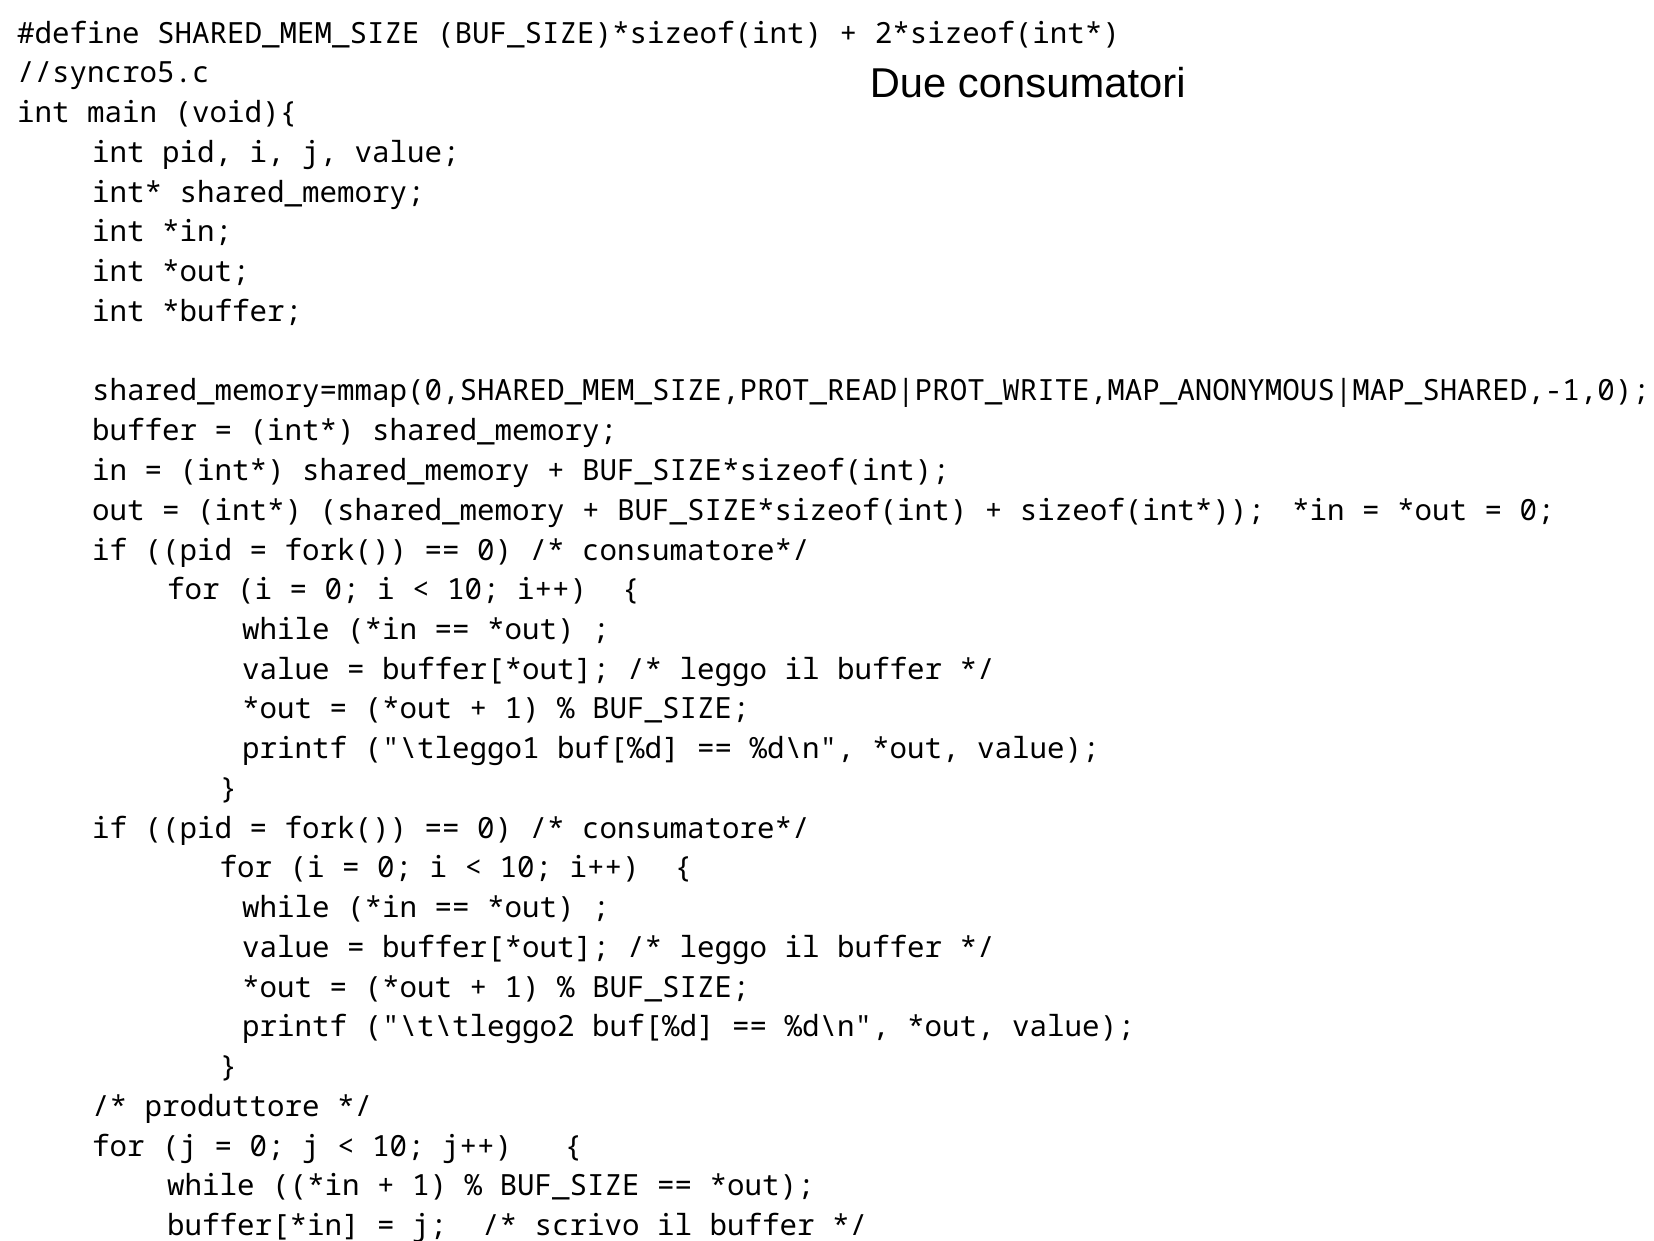

#define SHARED_MEM_SIZE (BUF_SIZE)*sizeof(int) + 2*sizeof(int*)
//syncro5.c
int main (void){
	int pid, i, j, value;
	int* shared_memory;
	int *in;
	int *out;
	int *buffer;
	shared_memory=mmap(0,SHARED_MEM_SIZE,PROT_READ|PROT_WRITE,MAP_ANONYMOUS|MAP_SHARED,-1,0);
	buffer = (int*) shared_memory;
	in = (int*) shared_memory + BUF_SIZE*sizeof(int);
	out = (int*) (shared_memory + BUF_SIZE*sizeof(int) + sizeof(int*));	*in = *out = 0;
	if ((pid = fork()) == 0) /* consumatore*/
		for (i = 0; i < 10; i++) {
			while (*in == *out) ;
		 	value = buffer[*out]; /* leggo il buffer */
			*out = (*out + 1) % BUF_SIZE;
		 	printf ("\tleggo1 buf[%d] == %d\n", *out, value);
		 }
	if ((pid = fork()) == 0) /* consumatore*/
		 for (i = 0; i < 10; i++) {
			while (*in == *out) ;
		 	value = buffer[*out]; /* leggo il buffer */
			*out = (*out + 1) % BUF_SIZE;
		 	printf ("\t\tleggo2 buf[%d] == %d\n", *out, value);
		 }
	/* produttore */
	for (j = 0; j < 10; j++) {
		while ((*in + 1) % BUF_SIZE == *out);
		buffer[*in] = j; /* scrivo il buffer */
		*in = (*in + 1) % BUF_SIZE;
		printf ("ho scritto %d in buf[%d]\n", j, *in);
	}
	return(0);
}
Due consumatori